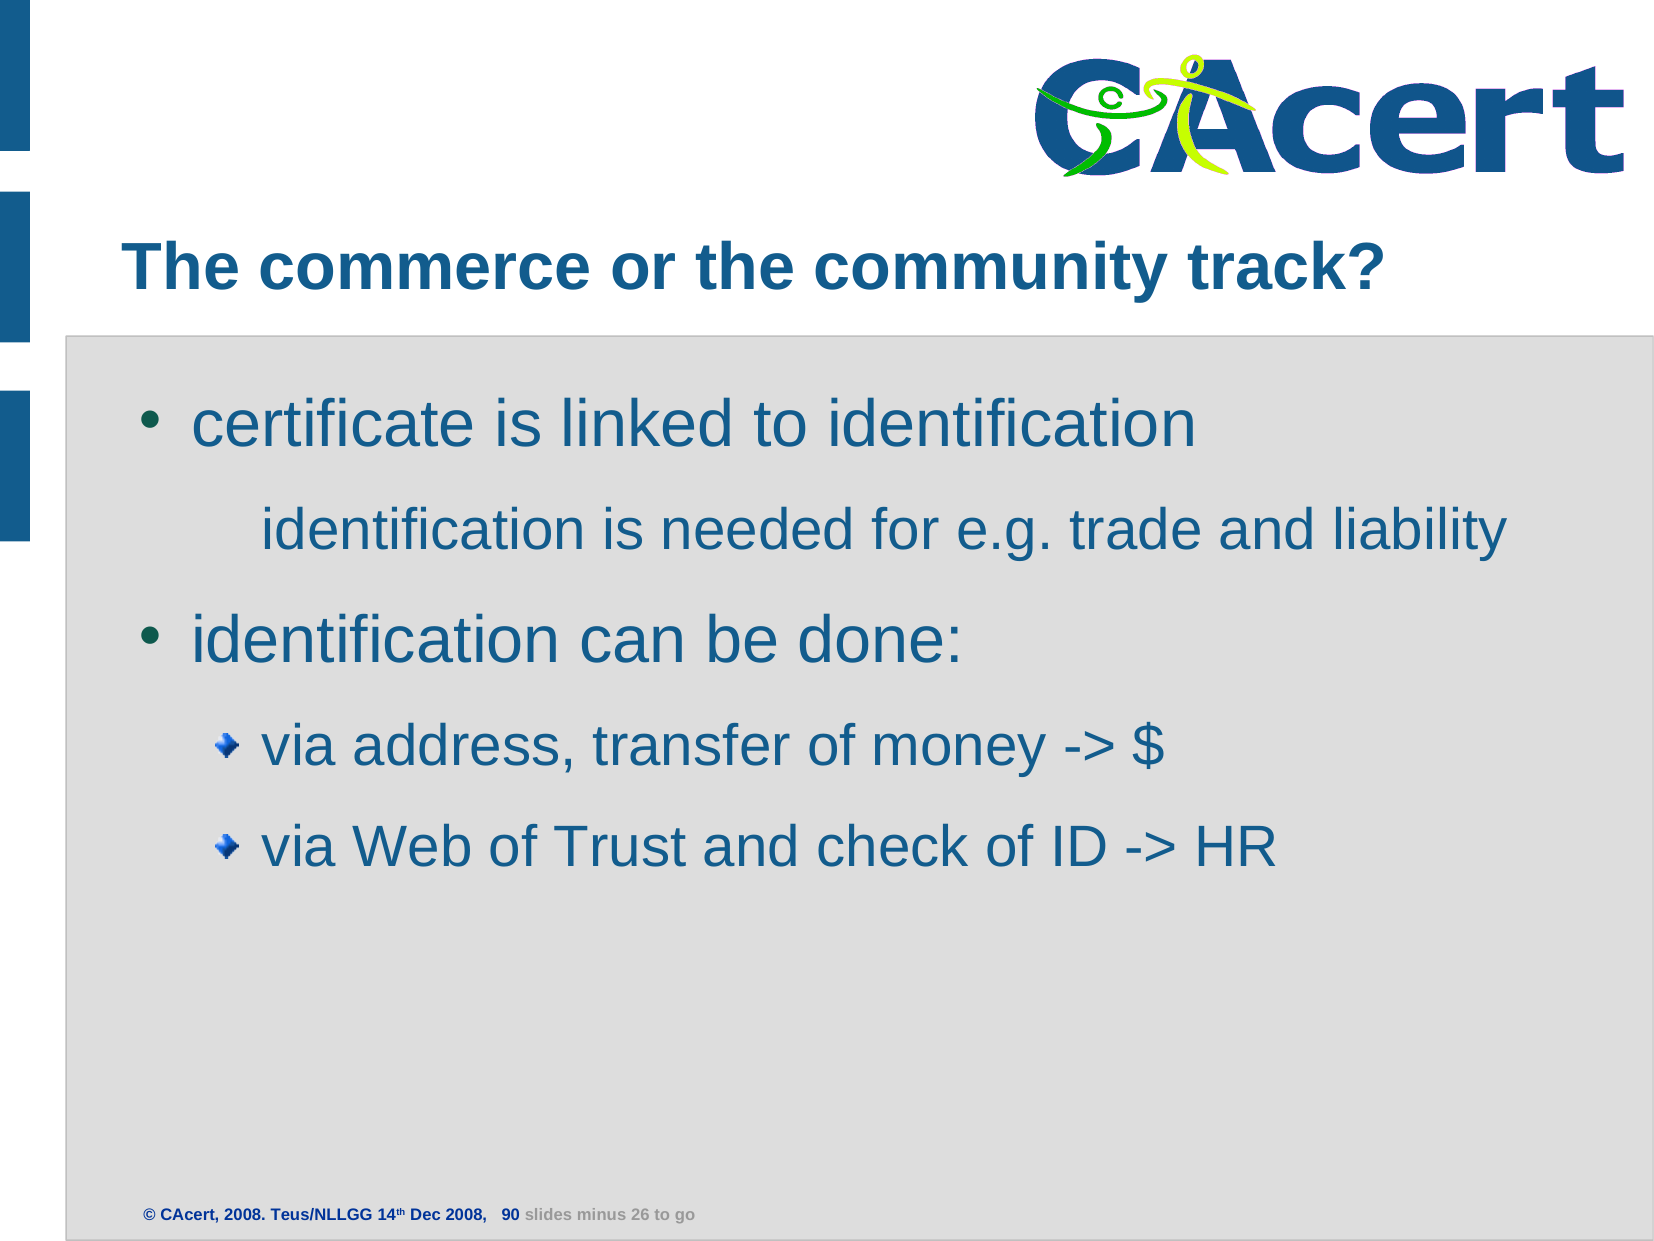

# The commerce or the community track?
certificate is linked to identification
identification is needed for e.g. trade and liability
identification can be done:
via address, transfer of money -> $
via Web of Trust and check of ID -> HR